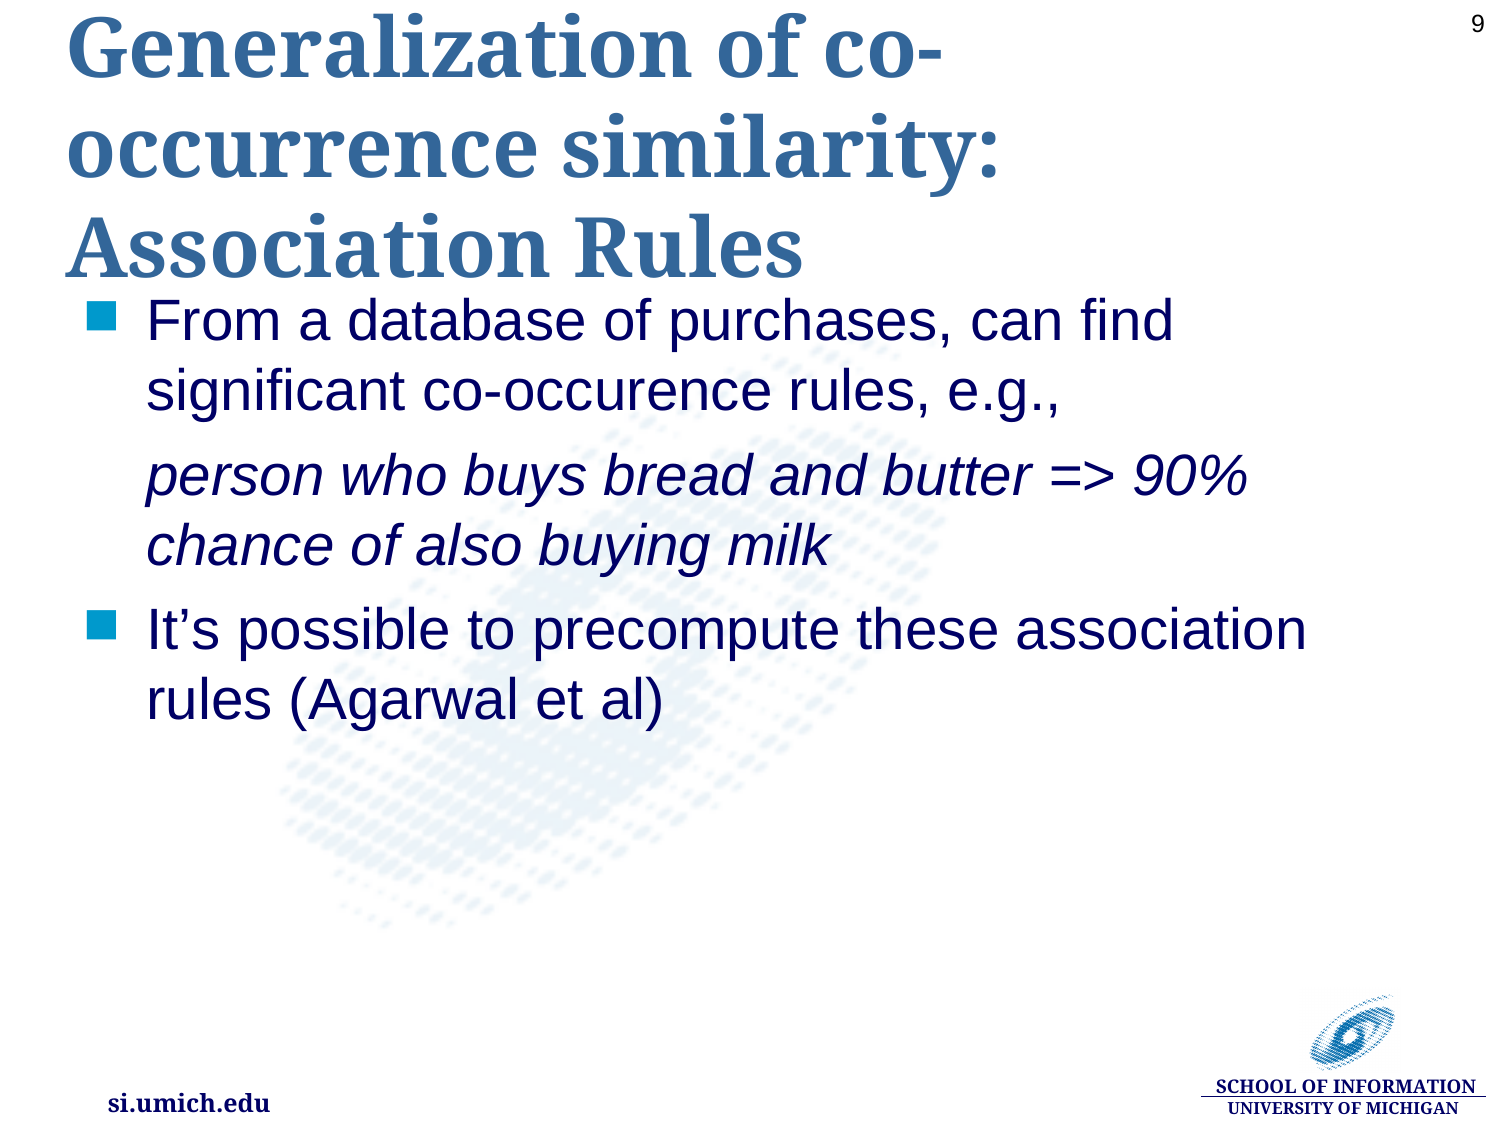

# Generalization of co-occurrence similarity: Association Rules
From a database of purchases, can find significant co-occurence rules, e.g.,
	person who buys bread and butter => 90% chance of also buying milk
It’s possible to precompute these association rules (Agarwal et al)